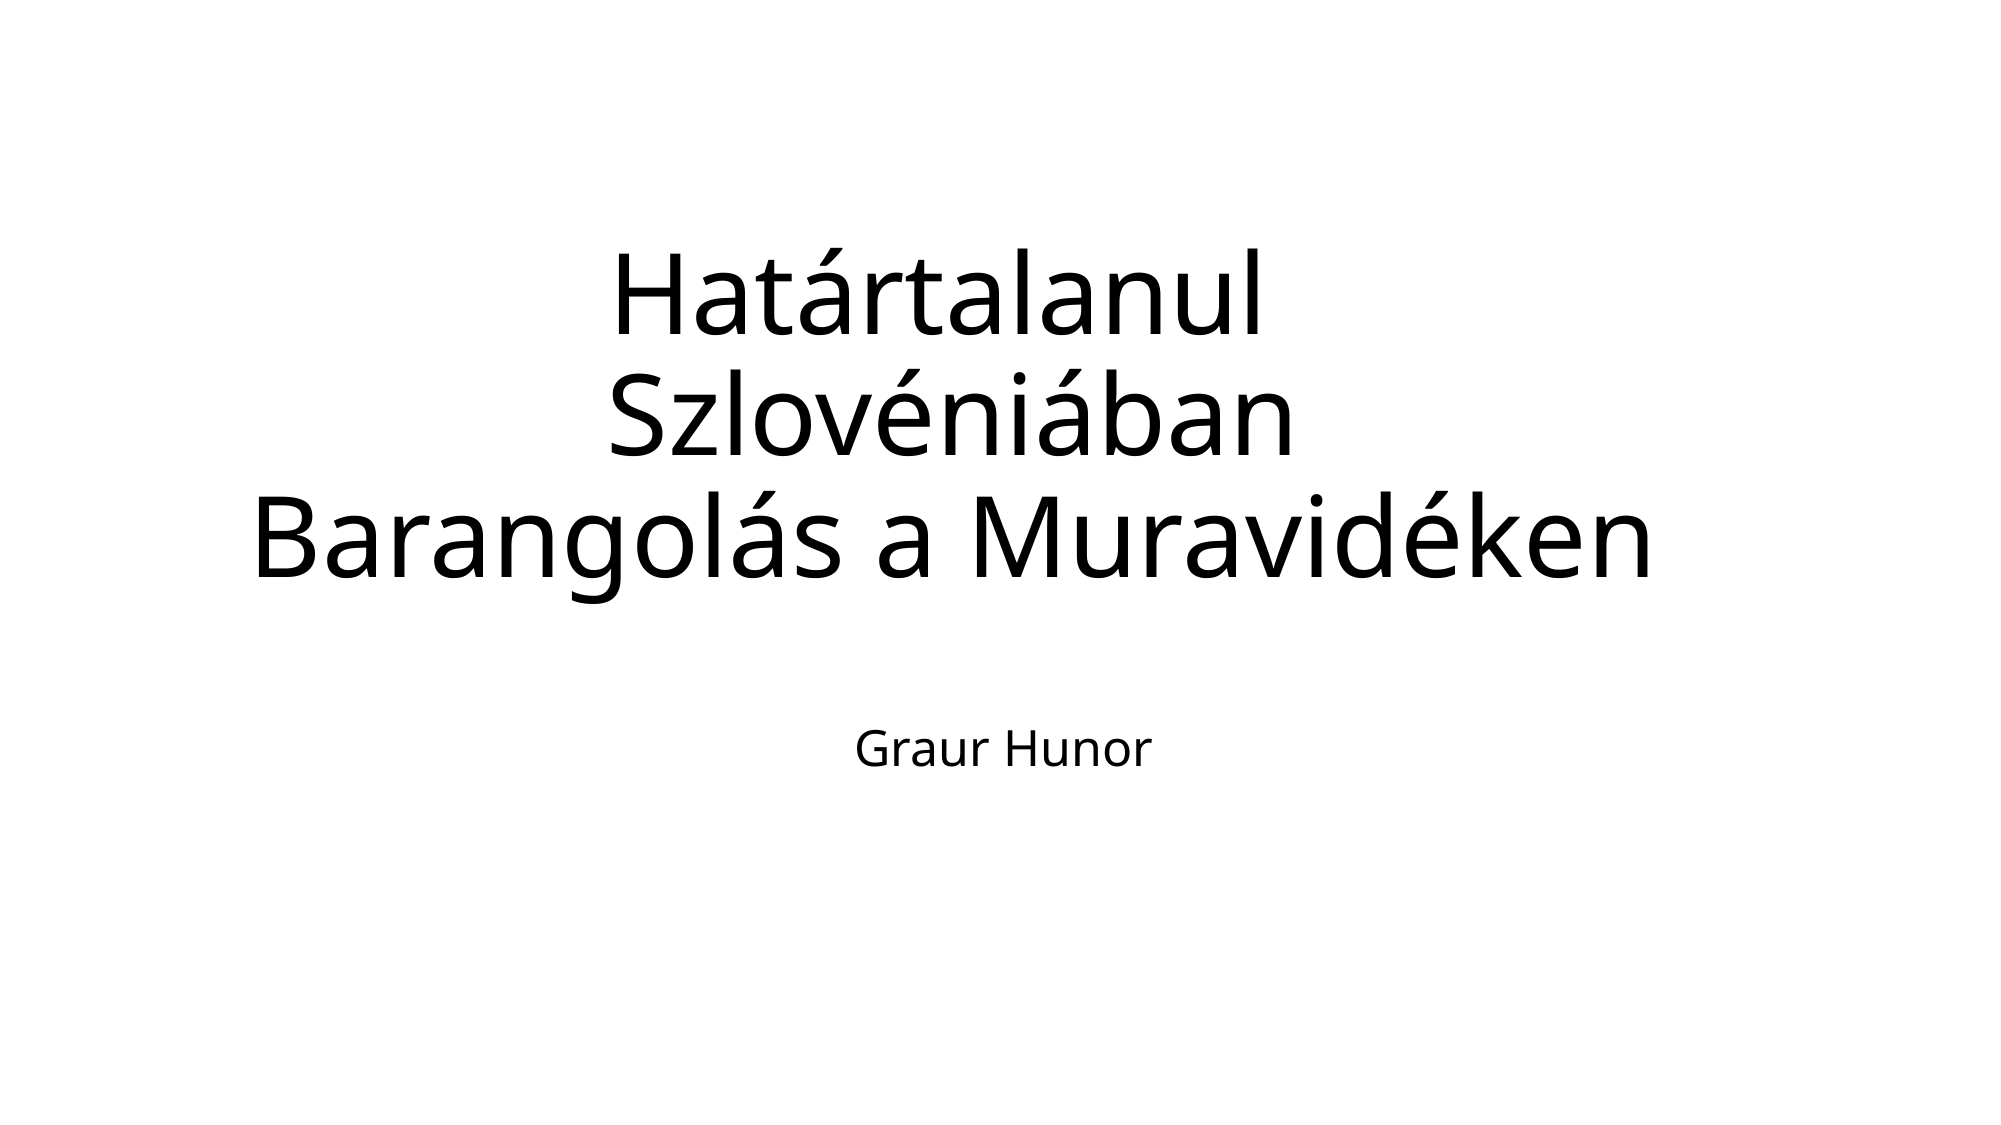

# Határtalanul Szlovéniában Barangolás a Muravidéken
Graur Hunor